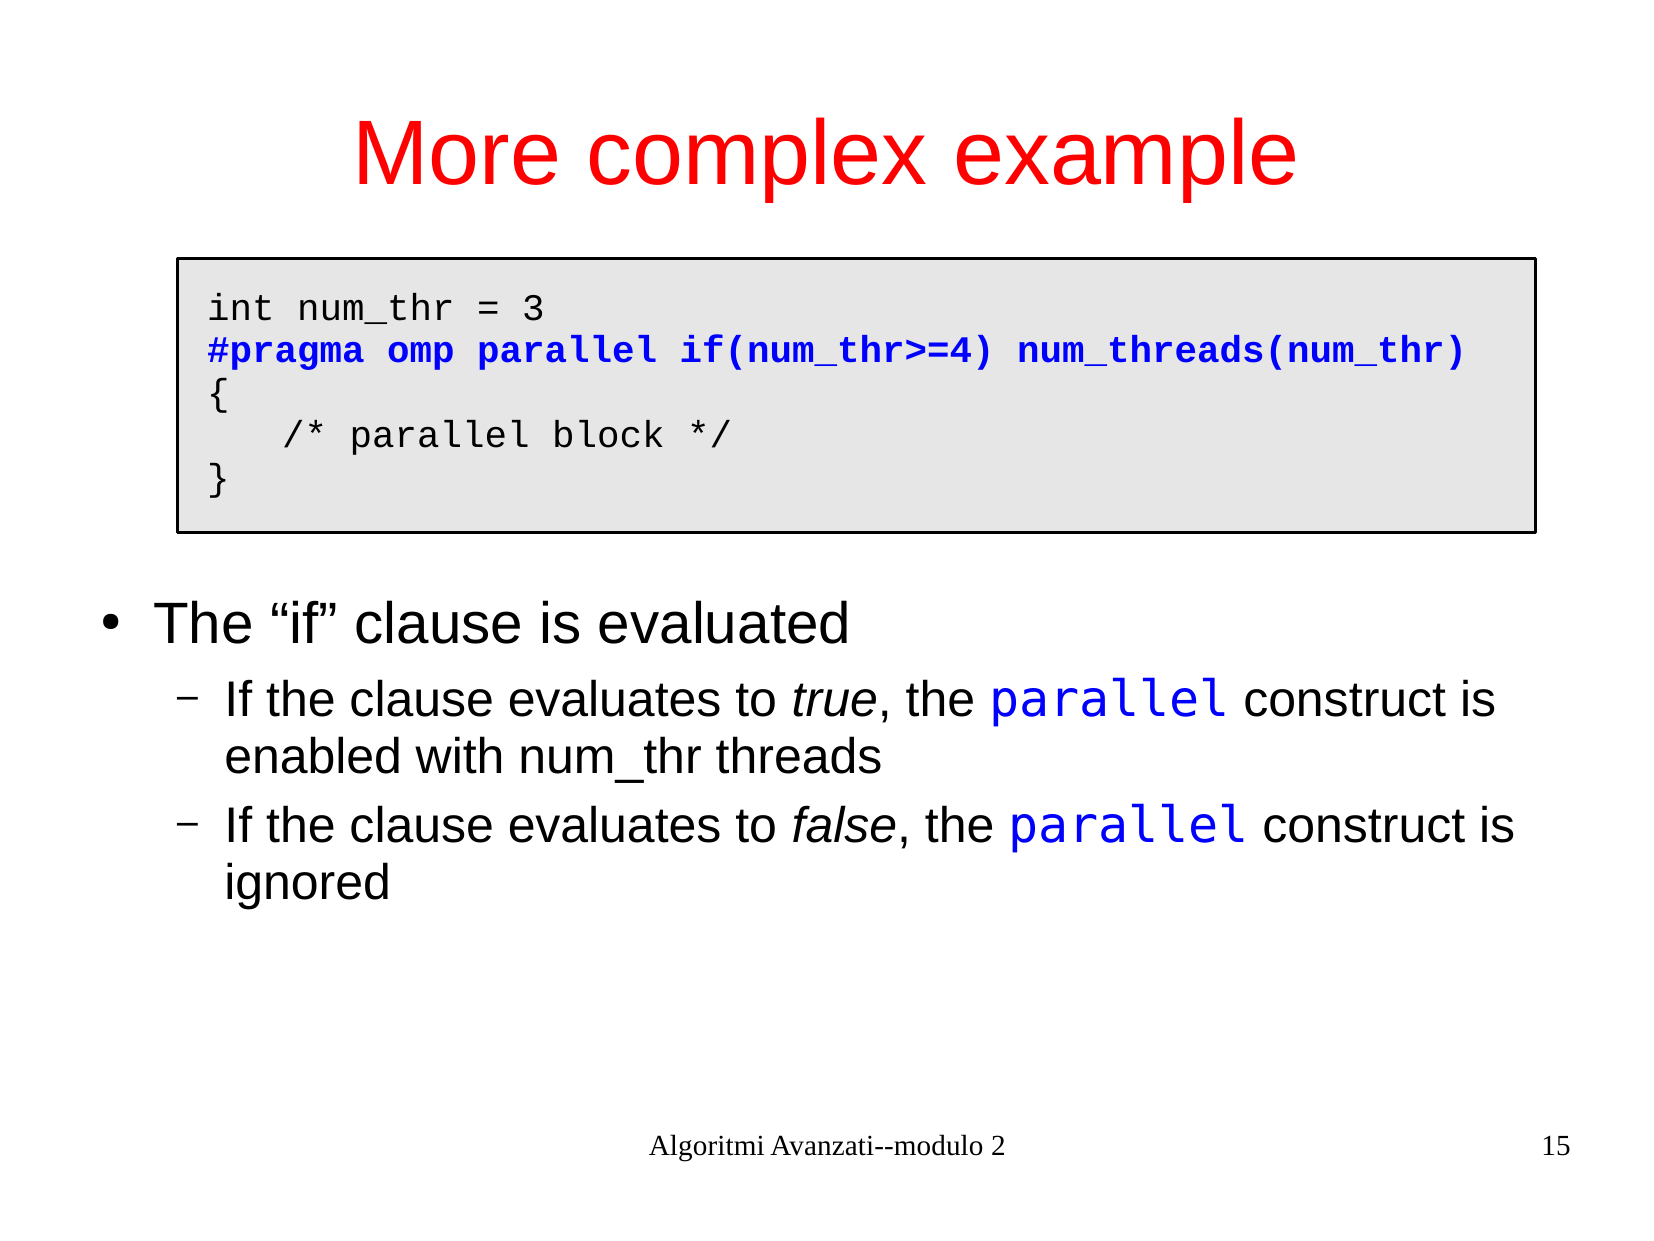

# More complex example
int num_thr = 3
#pragma omp parallel if(num_thr>=4) num_threads(num_thr)
{
	/* parallel block */
}
The “if” clause is evaluated
If the clause evaluates to true, the parallel construct is enabled with num_thr threads
If the clause evaluates to false, the parallel construct is ignored
Algoritmi Avanzati--modulo 2
15